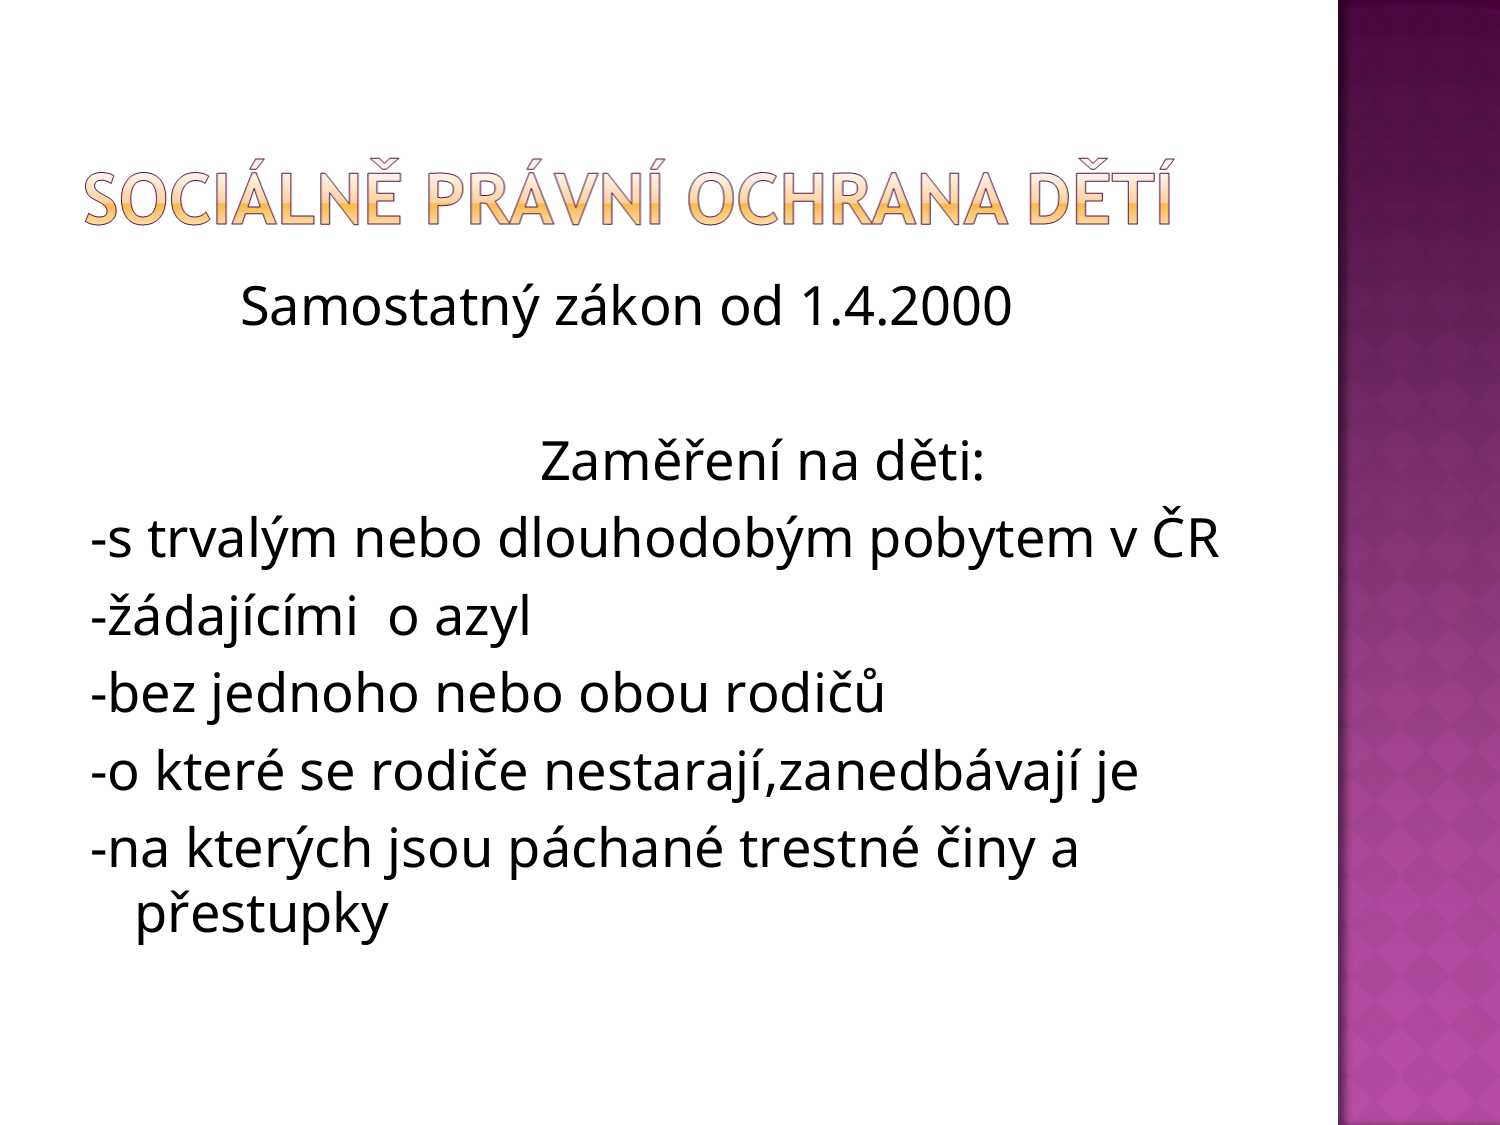

# Samostatný zákon od 1.4.2000
				Zaměření na děti:
-s trvalým nebo dlouhodobým pobytem v ČR
-žádajícími o azyl
-bez jednoho nebo obou rodičů
-o které se rodiče nestarají,zanedbávají je
-na kterých jsou páchané trestné činy a přestupky